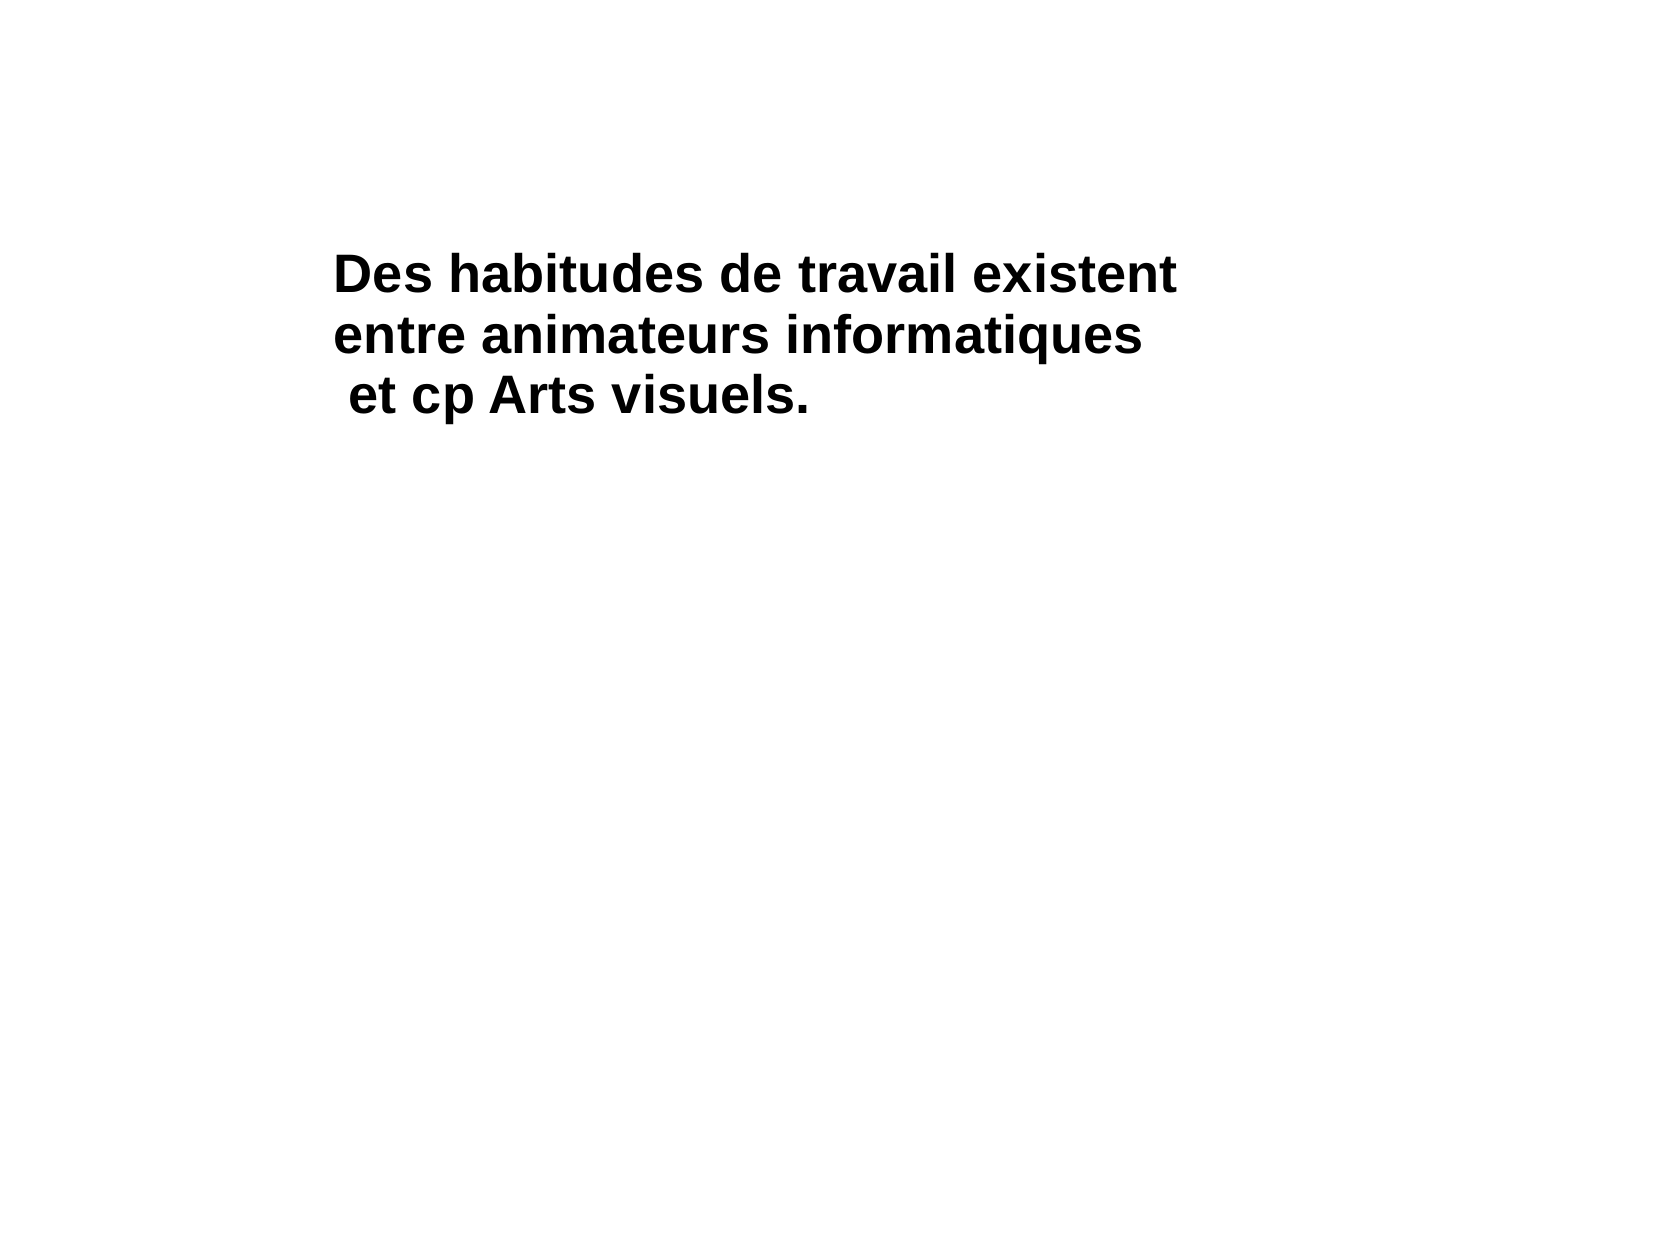

Des habitudes de travail existent
entre animateurs informatiques
 et cp Arts visuels.